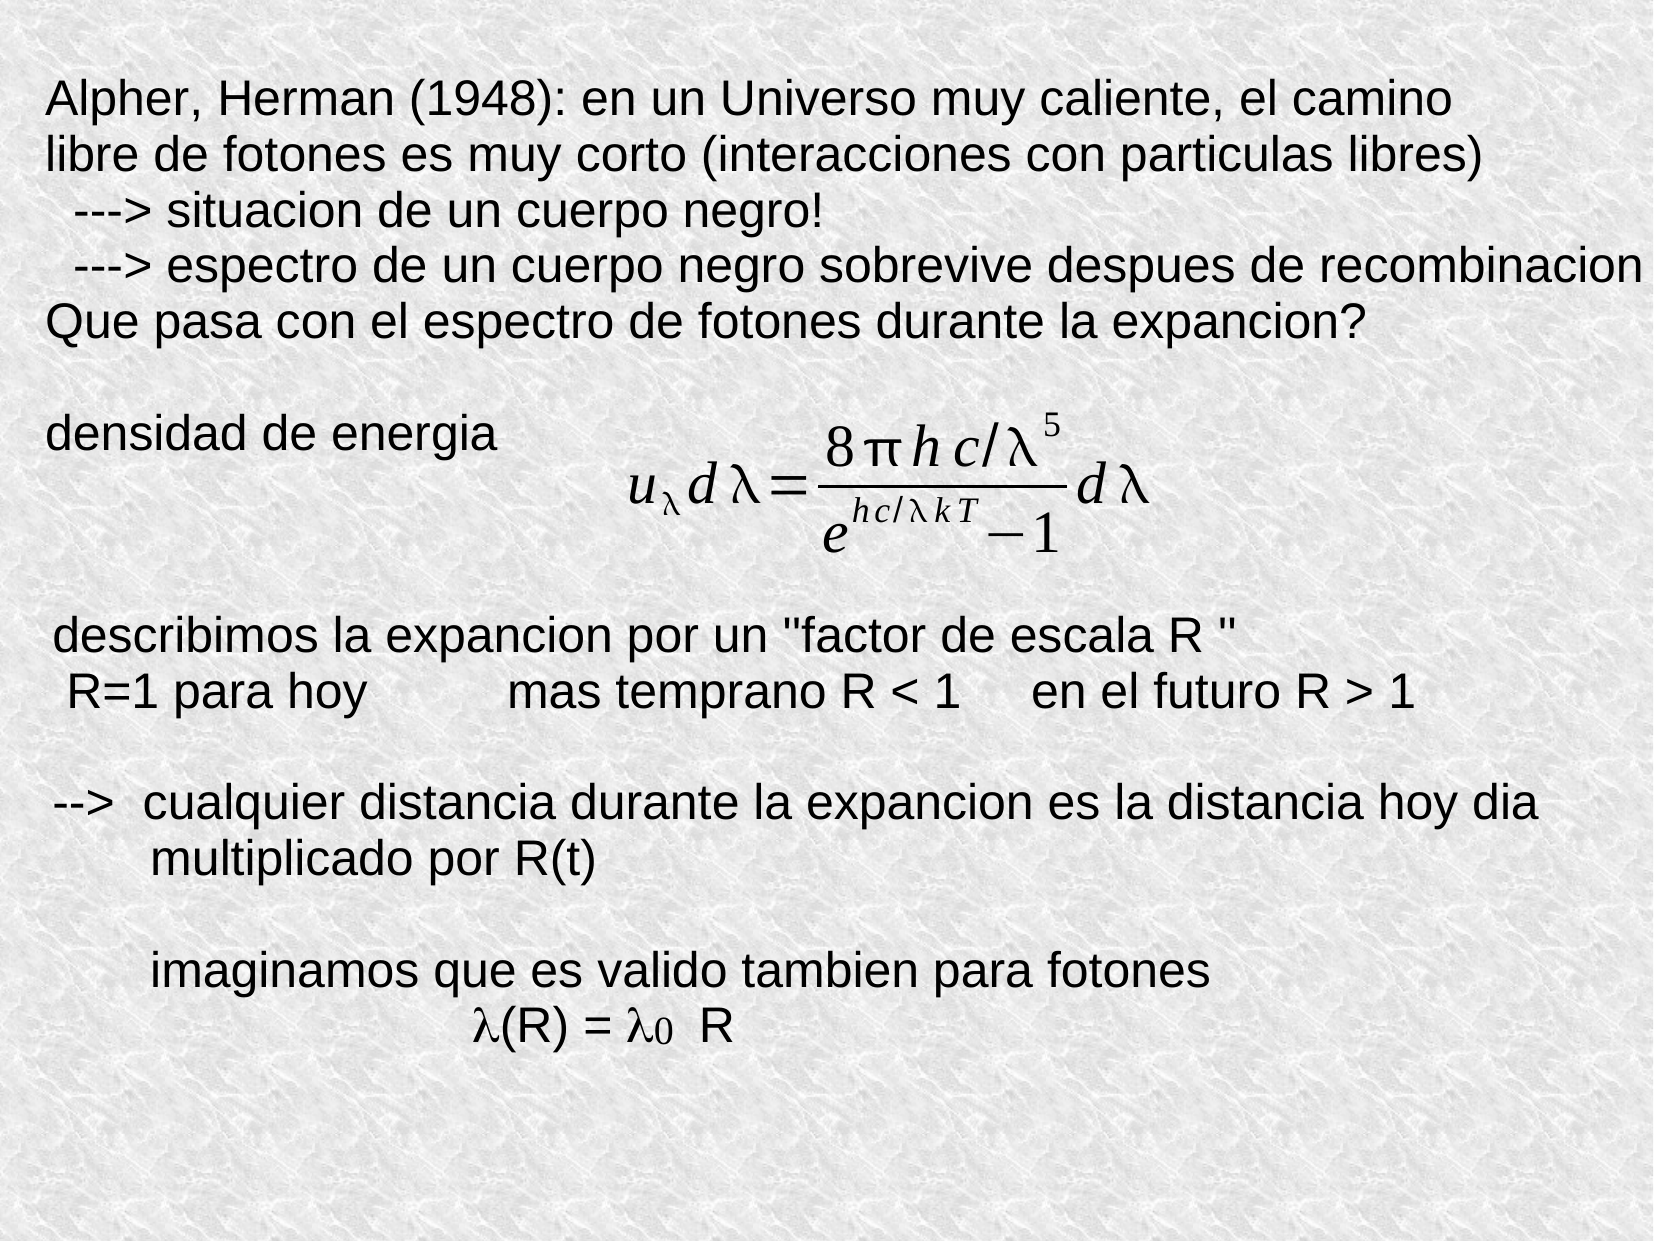

Alpher, Herman (1948): en un Universo muy caliente, el camino
libre de fotones es muy corto (interacciones con particulas libres)
 ---> situacion de un cuerpo negro!
 ---> espectro de un cuerpo negro sobrevive despues de recombinacion
Que pasa con el espectro de fotones durante la expancion?
densidad de energia
describimos la expancion por un ''factor de escala R ''
 R=1 para hoy mas temprano R < 1 en el futuro R > 1
--> cualquier distancia durante la expancion es la distancia hoy dia
 multiplicado por R(t)
 imaginamos que es valido tambien para fotones
 (R) = 0 R